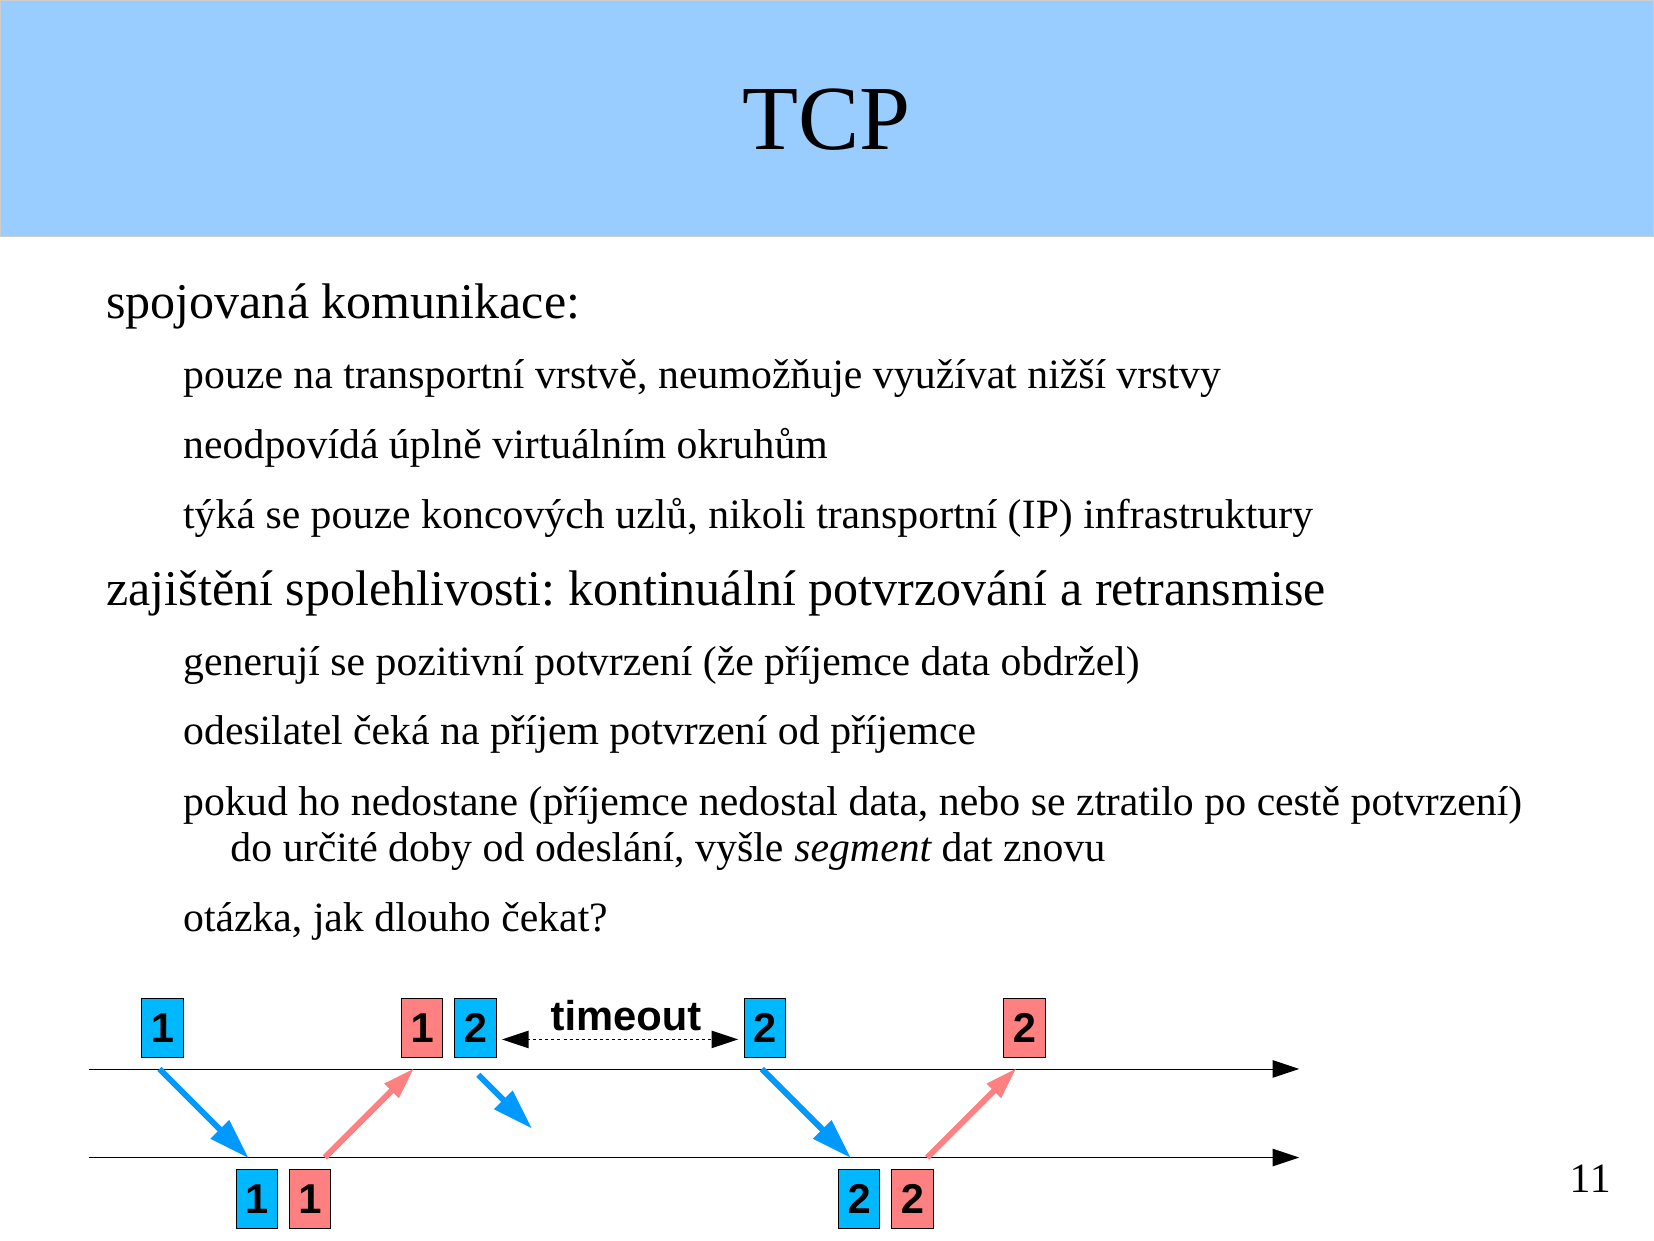

# TCP
spojovaná komunikace:
pouze na transportní vrstvě, neumožňuje využívat nižší vrstvy
neodpovídá úplně virtuálním okruhům
týká se pouze koncových uzlů, nikoli transportní (IP) infrastruktury
zajištění spolehlivosti: kontinuální potvrzování a retransmise
generují se pozitivní potvrzení (že příjemce data obdržel)
odesilatel čeká na příjem potvrzení od příjemce
pokud ho nedostane (příjemce nedostal data, nebo se ztratilo po cestě potvrzení) do určité doby od odeslání, vyšle segment dat znovu
otázka, jak dlouho čekat?
timeout
1
1
2
2
2
1
1
2
2